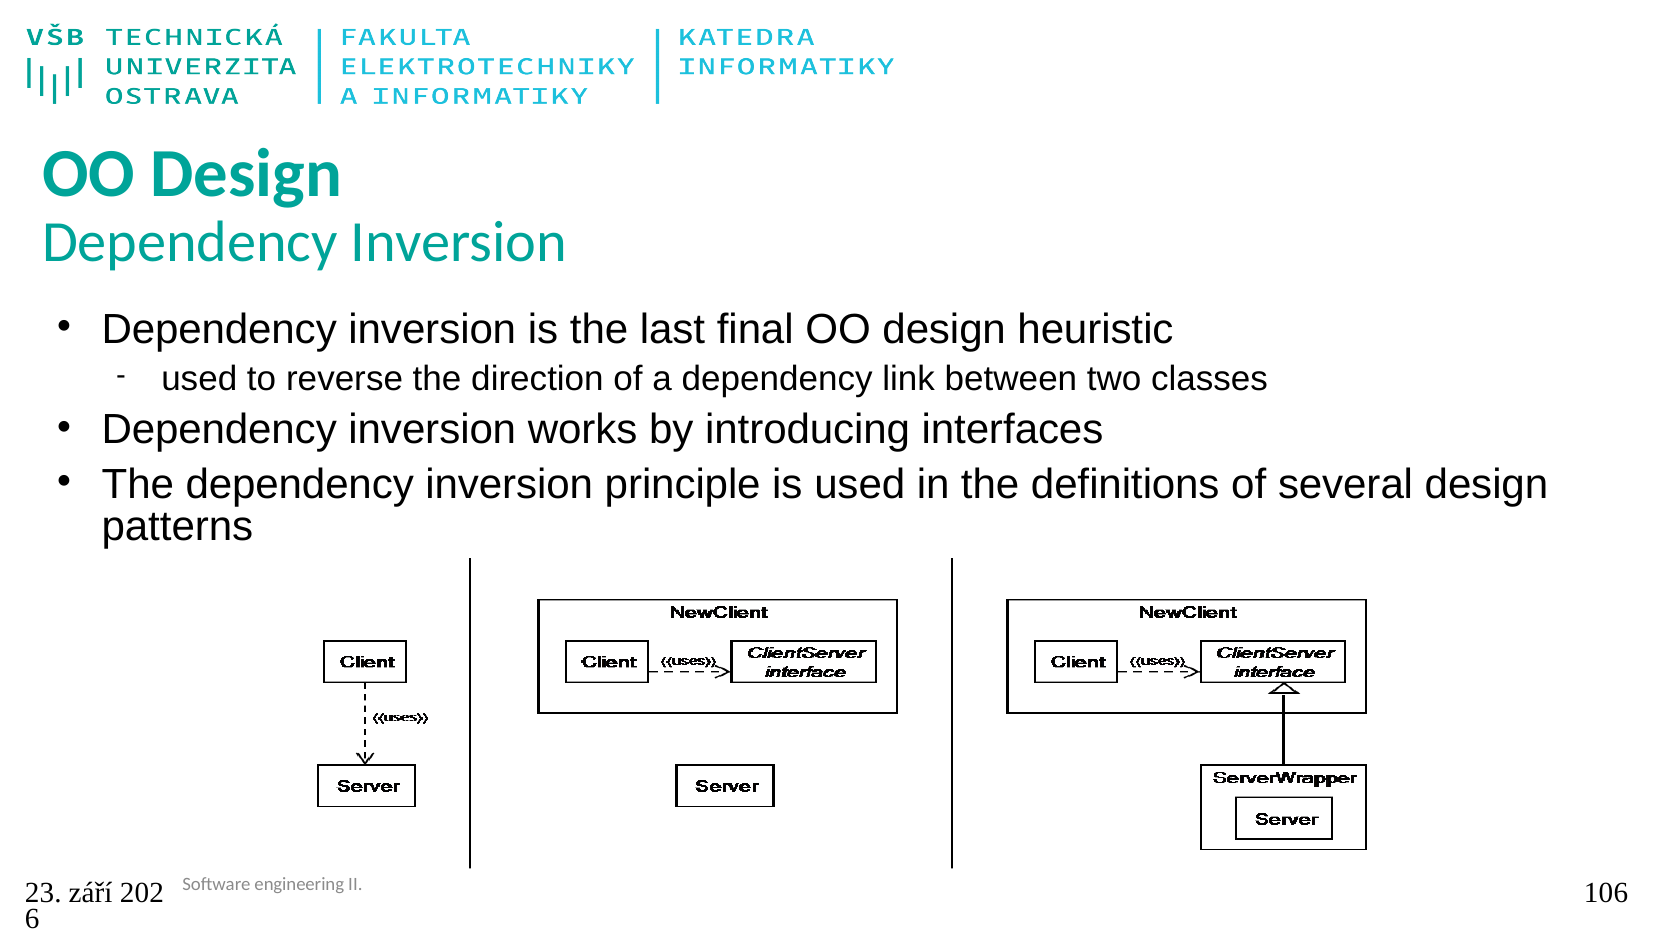

OO Design
Dependency Inversion
# Dependency inversion is the last final OO design heuristic
used to reverse the direction of a dependency link between two classes
Dependency inversion works by introducing interfaces
The dependency inversion principle is used in the definitions of several design patterns
Software engineering II.
106